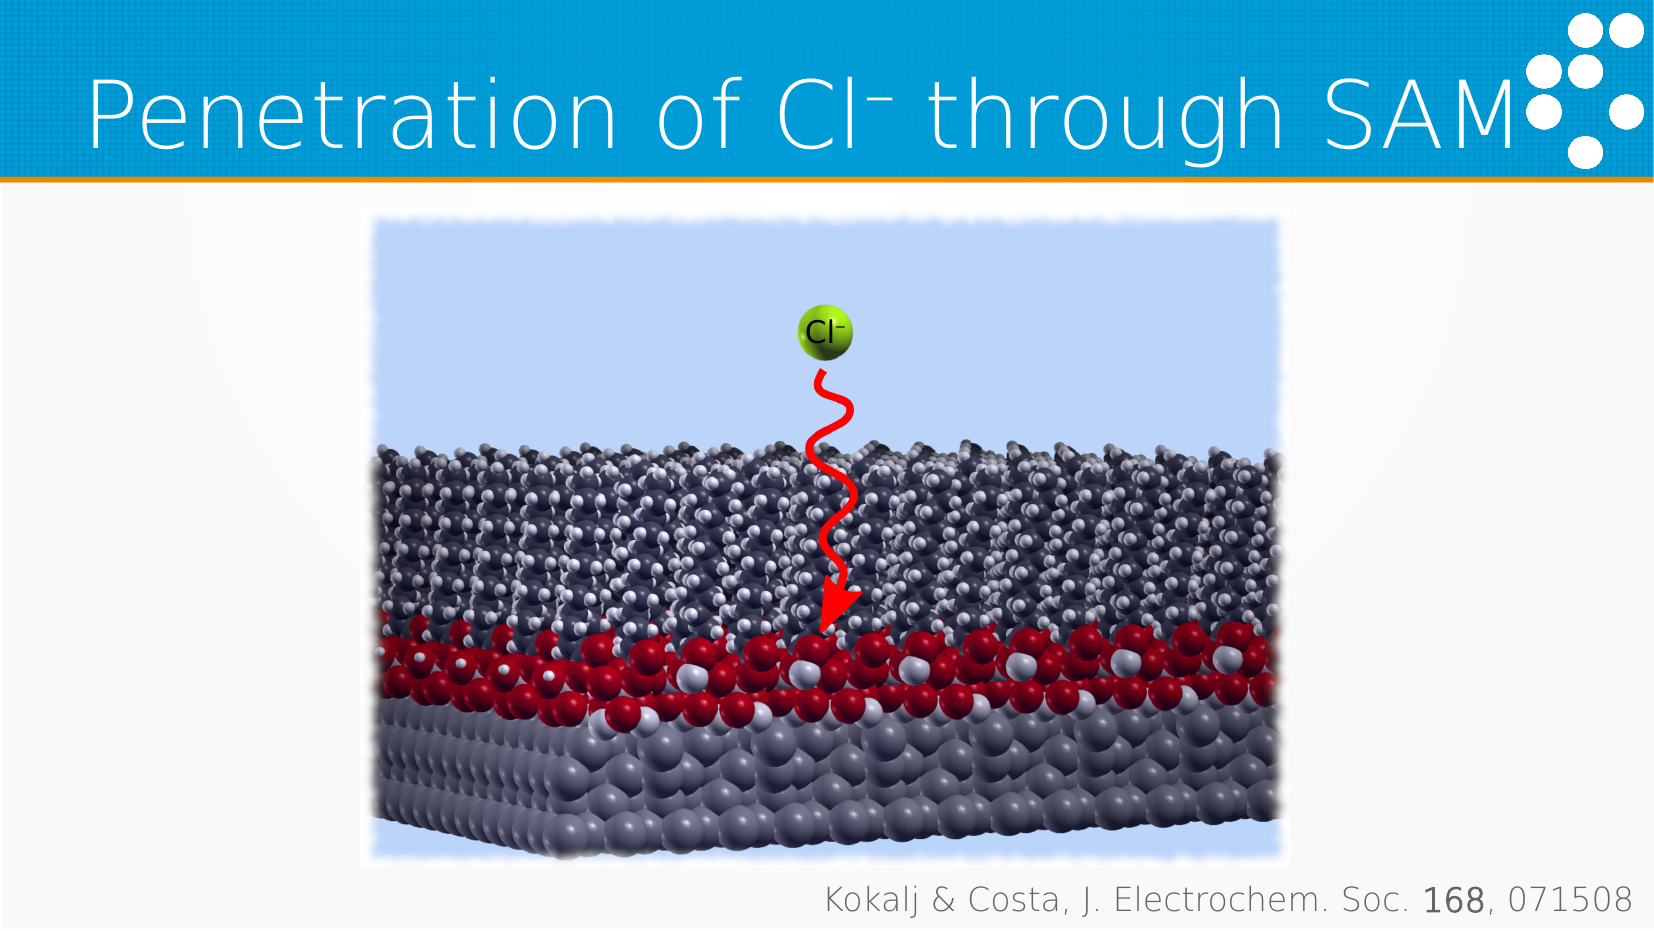

# Penetration of Cl− through SAM
Cl−
Kokalj & Costa, J. Electrochem. Soc. 168, 071508